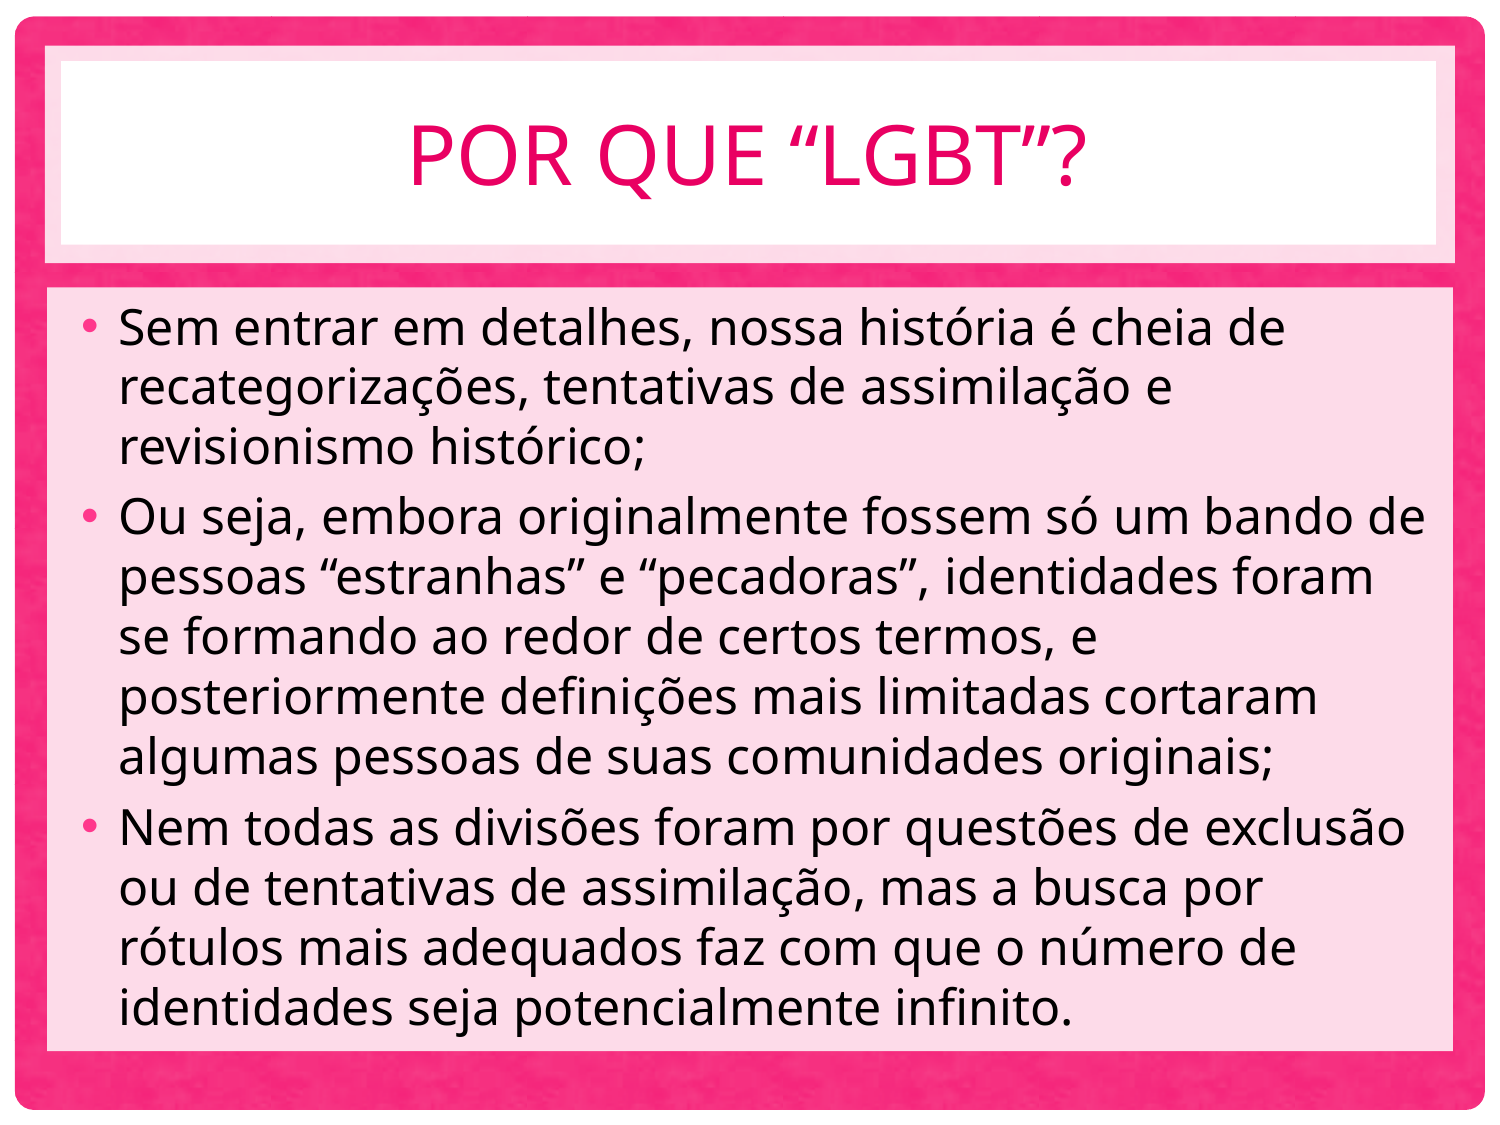

# Por que “LGBT”?
Sem entrar em detalhes, nossa história é cheia de recategorizações, tentativas de assimilação e revisionismo histórico;
Ou seja, embora originalmente fossem só um bando de pessoas “estranhas” e “pecadoras”, identidades foram se formando ao redor de certos termos, e posteriormente definições mais limitadas cortaram algumas pessoas de suas comunidades originais;
Nem todas as divisões foram por questões de exclusão ou de tentativas de assimilação, mas a busca por rótulos mais adequados faz com que o número de identidades seja potencialmente infinito.